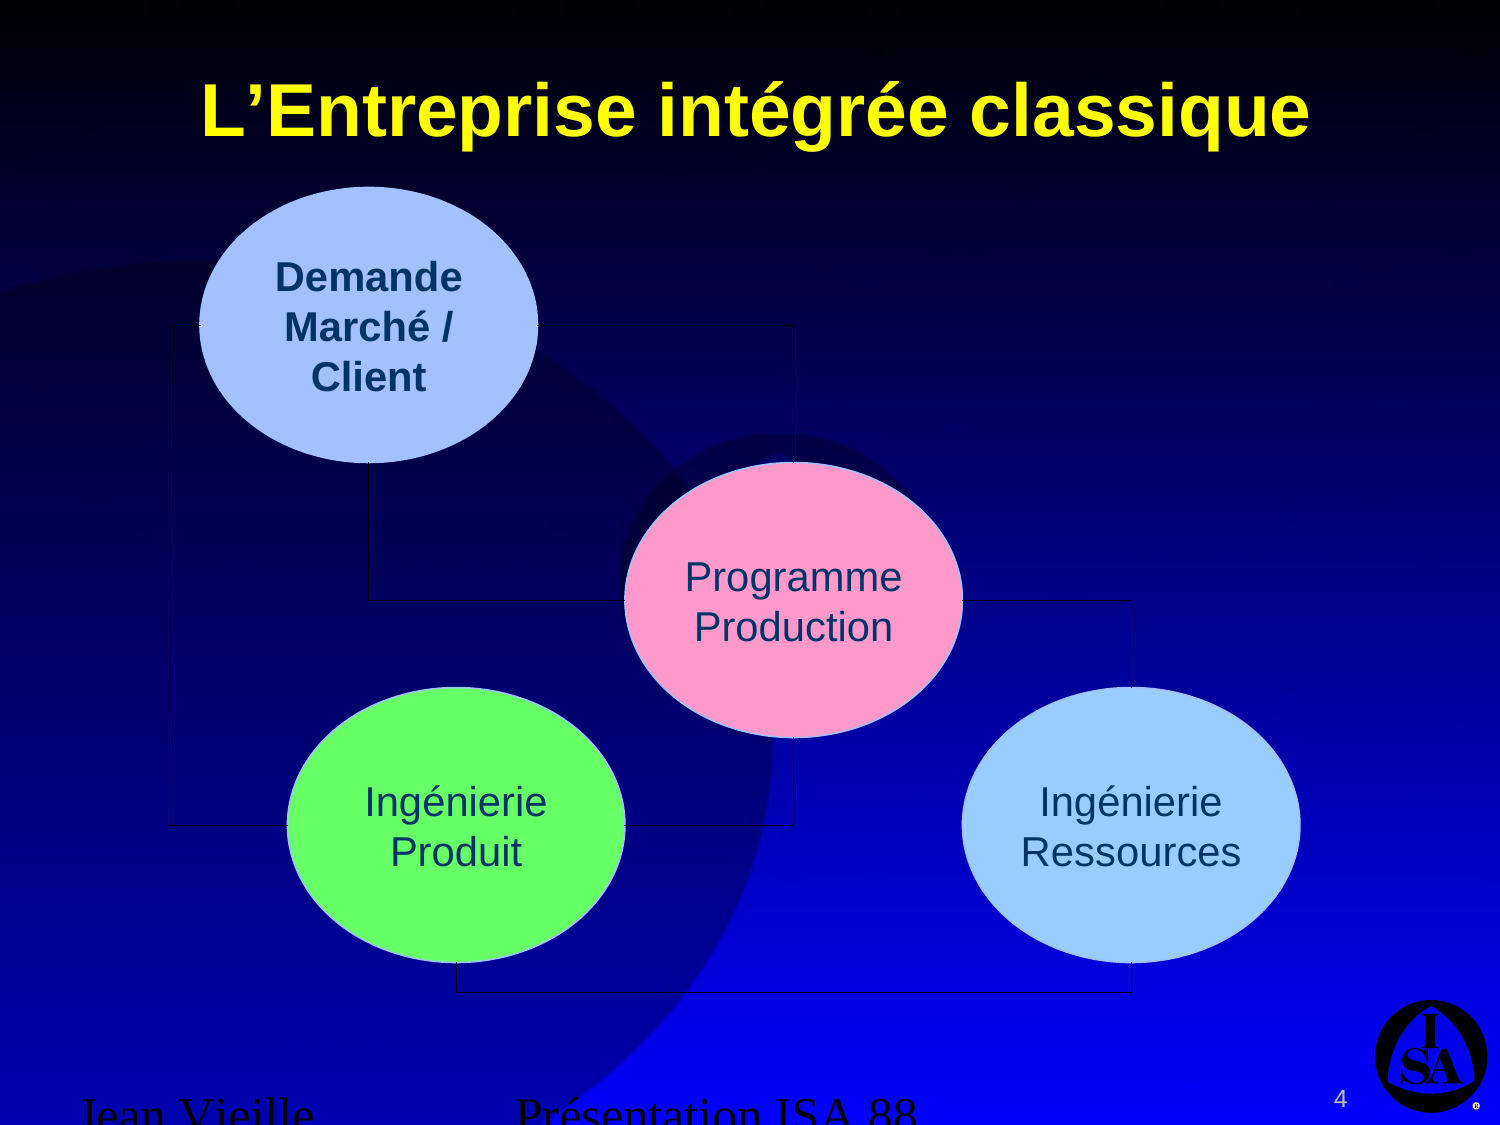

# L’Entreprise intégrée classique
Demande Marché / Client
Ingénierie Produit
Programme Production
Ingénierie Ressources